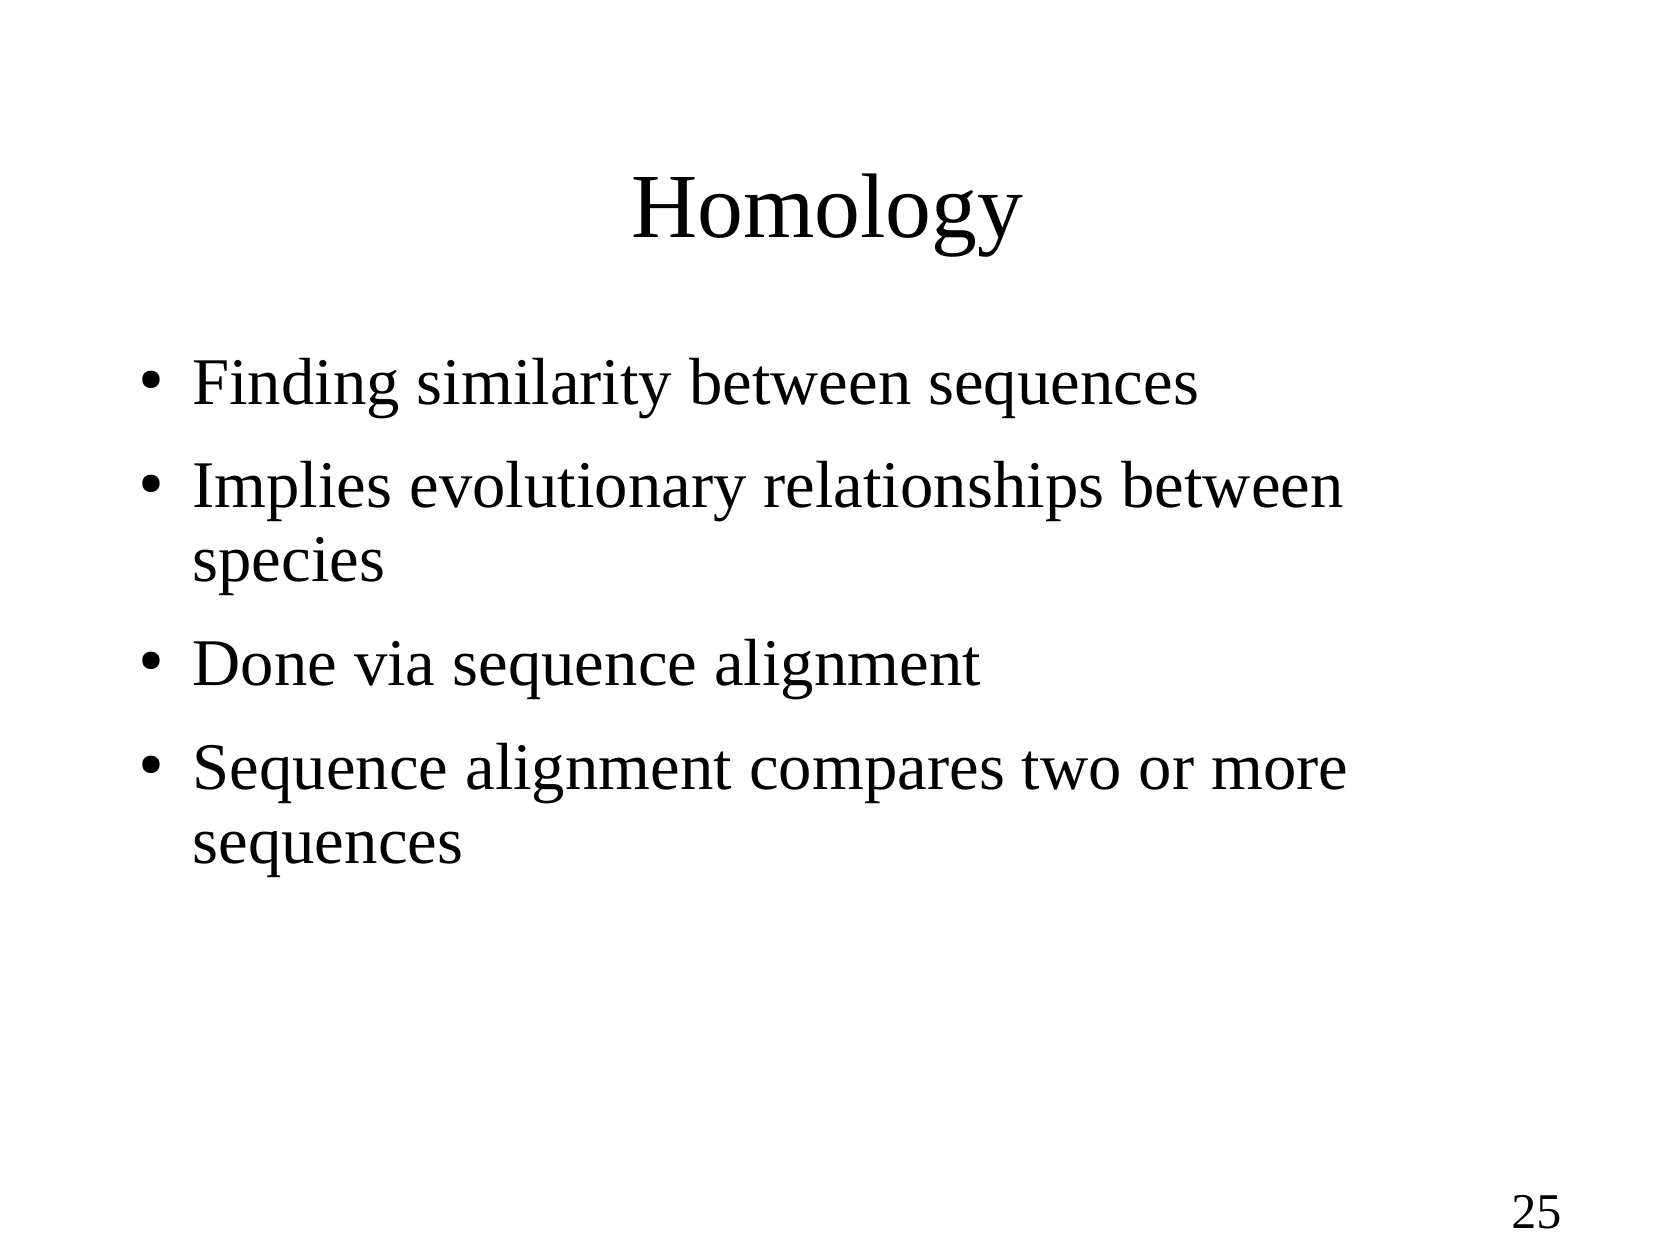

# Homology
Finding similarity between sequences
Implies evolutionary relationships between species
Done via sequence alignment
Sequence alignment compares two or more sequences